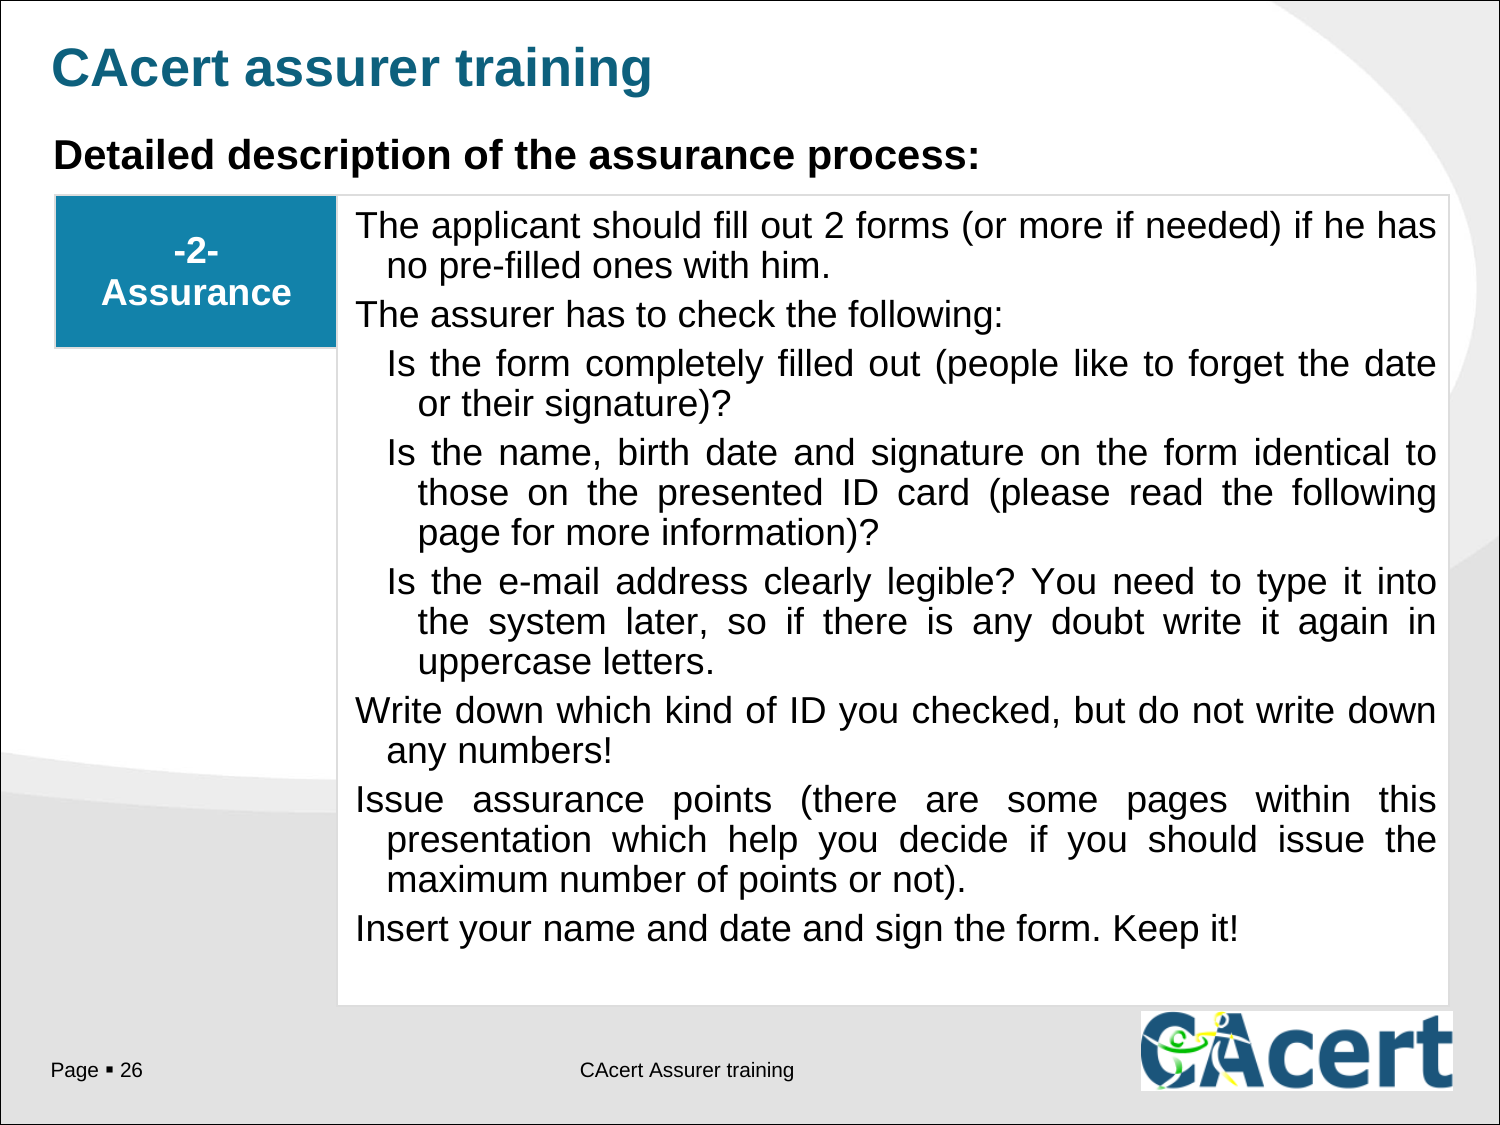

# CAcert assurer training
Detailed description of the assurance process:
-2-
Assurance
The applicant should fill out 2 forms (or more if needed) if he has no pre-filled ones with him.
The assurer has to check the following:
Is the form completely filled out (people like to forget the date or their signature)?
Is the name, birth date and signature on the form identical to those on the presented ID card (please read the following page for more information)?
Is the e-mail address clearly legible? You need to type it into the system later, so if there is any doubt write it again in uppercase letters.
Write down which kind of ID you checked, but do not write down any numbers!
Issue assurance points (there are some pages within this presentation which help you decide if you should issue the maximum number of points or not).
Insert your name and date and sign the form. Keep it!
CAcert Assurer training